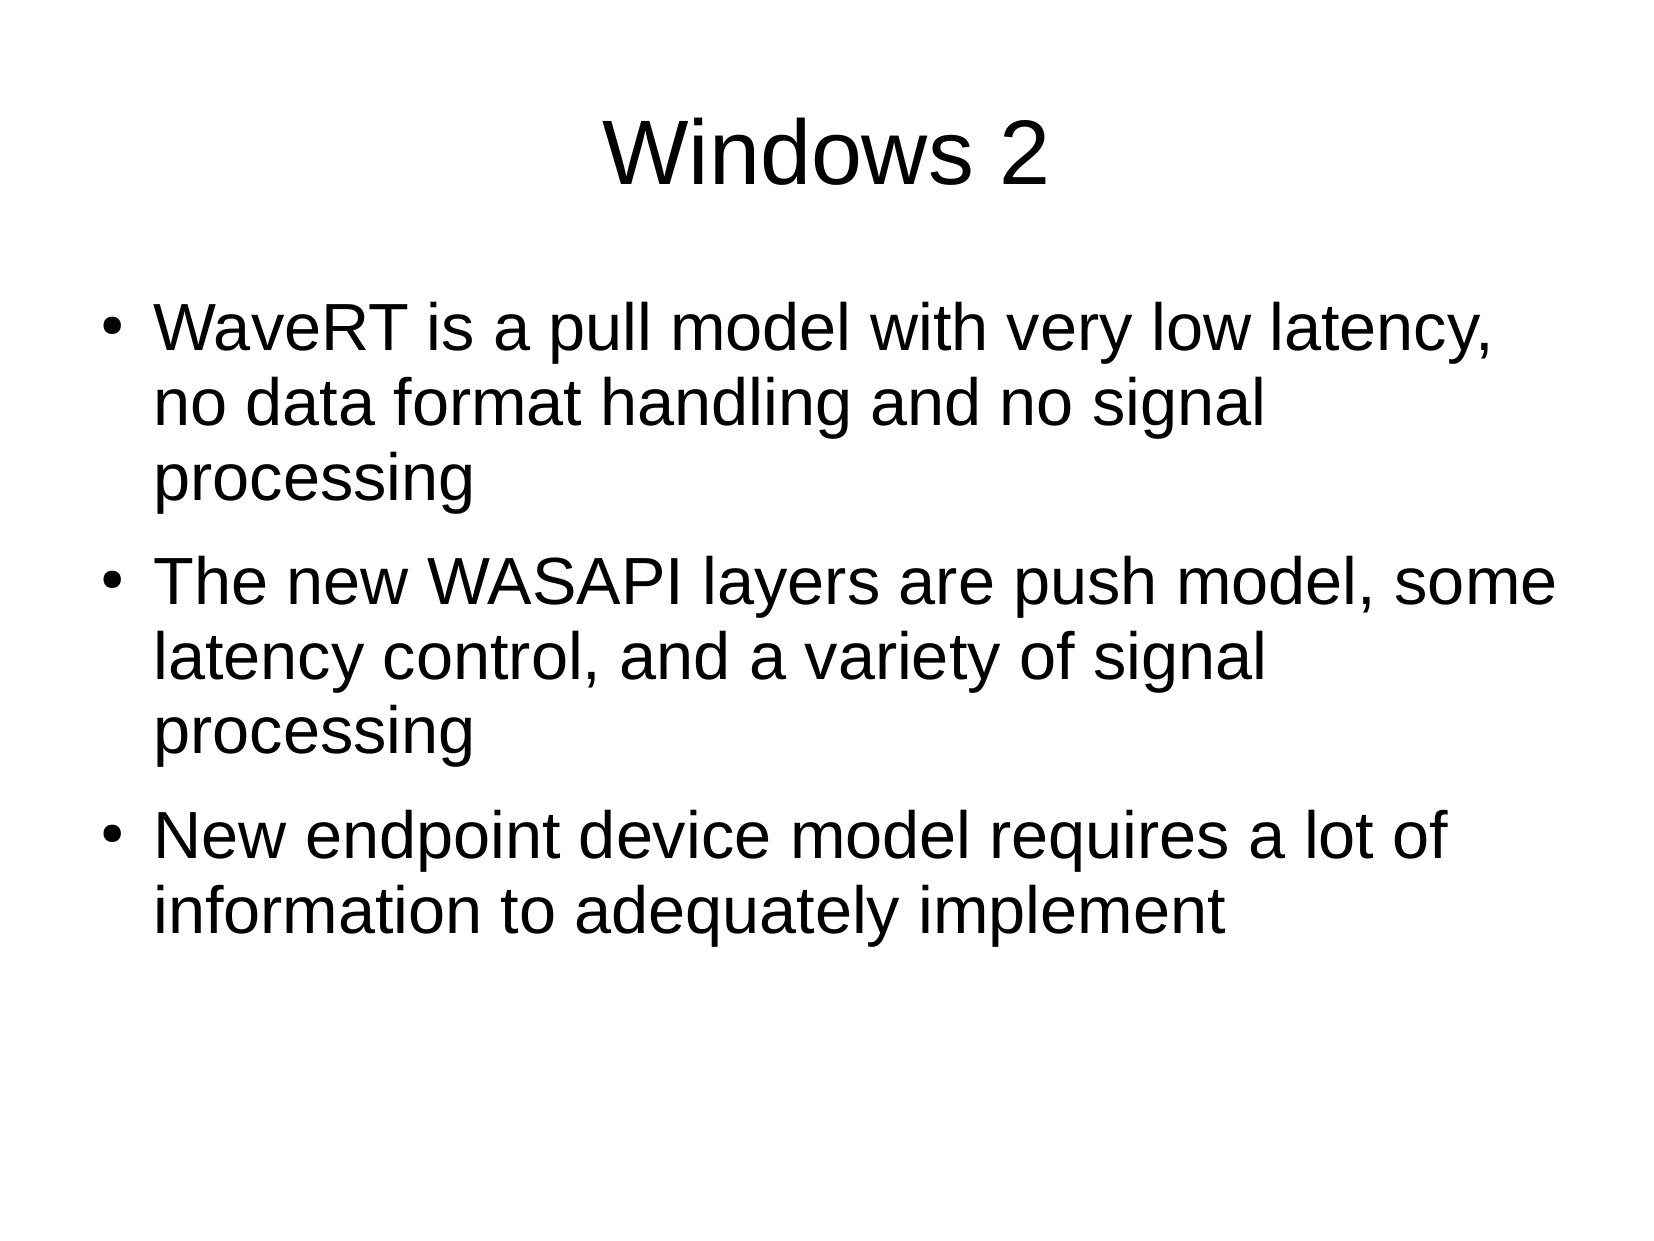

# Windows 2
WaveRT is a pull model with very low latency, no data format handling and no signal processing
The new WASAPI layers are push model, some latency control, and a variety of signal processing
New endpoint device model requires a lot of information to adequately implement